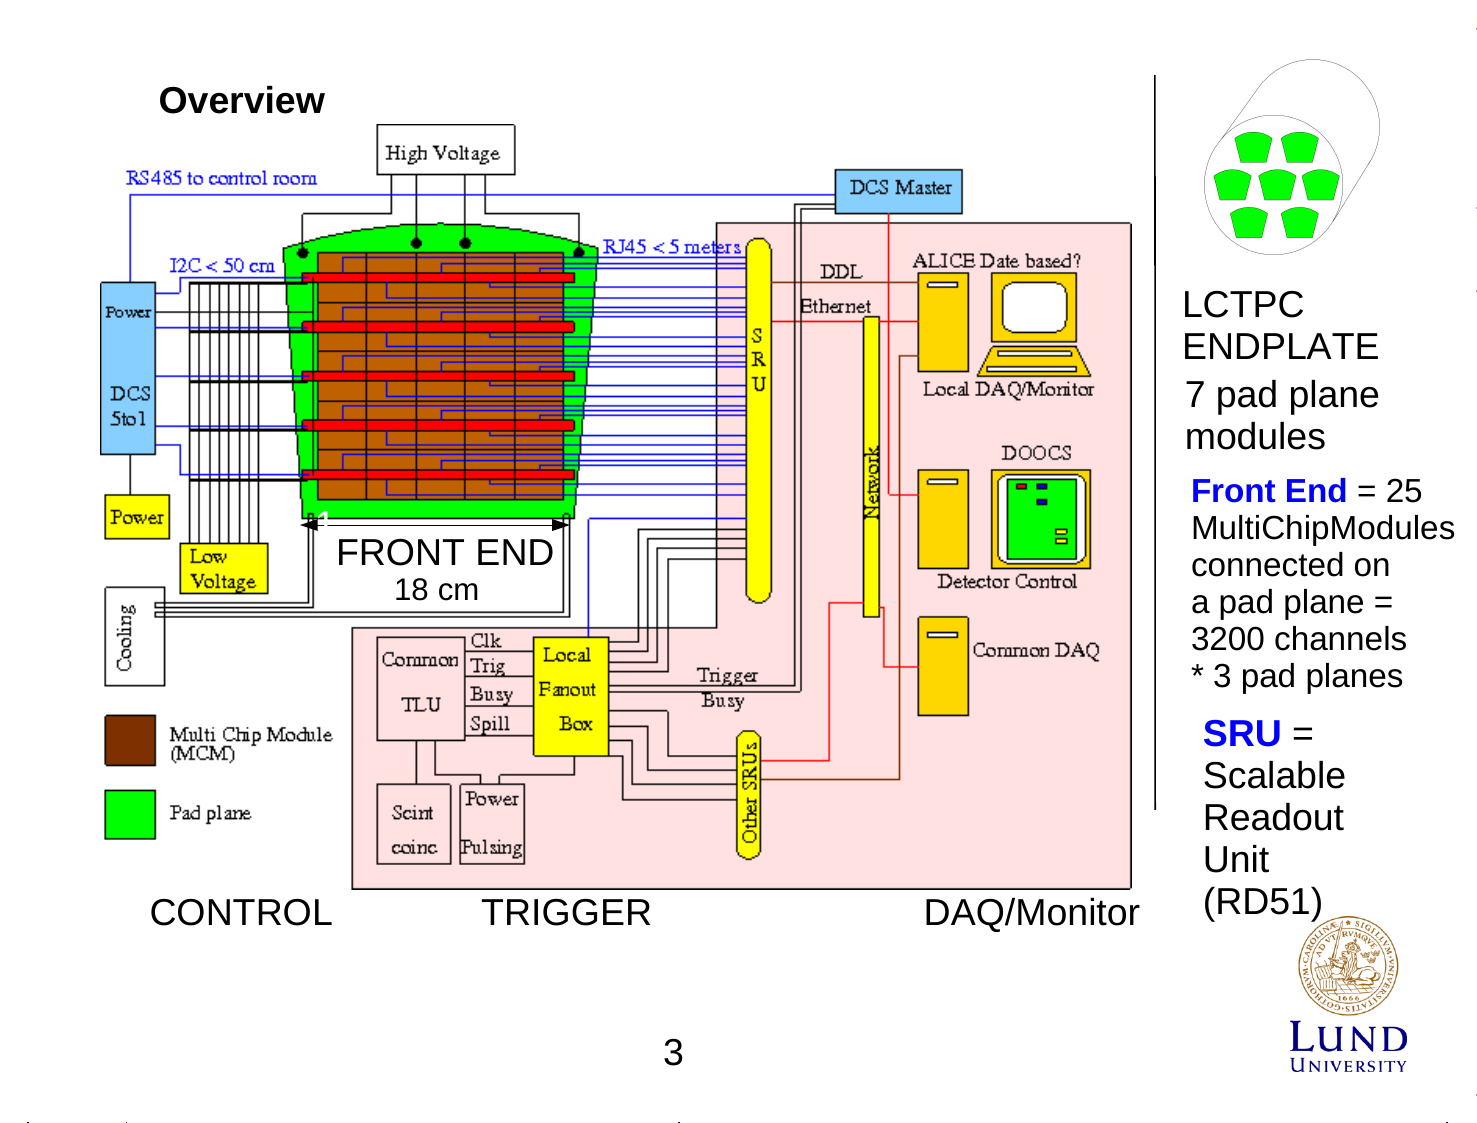

Overview
LCTPC
ENDPLATE
7 pad plane
modules
Front End = 25
MultiChipModules
connected on
a pad plane =
3200 channels
* 3 pad planes
1
FRONT END
18 cm
SRU =
Scalable
Readout
Unit
(RD51)
CONTROL
TRIGGER
DAQ/Monitor